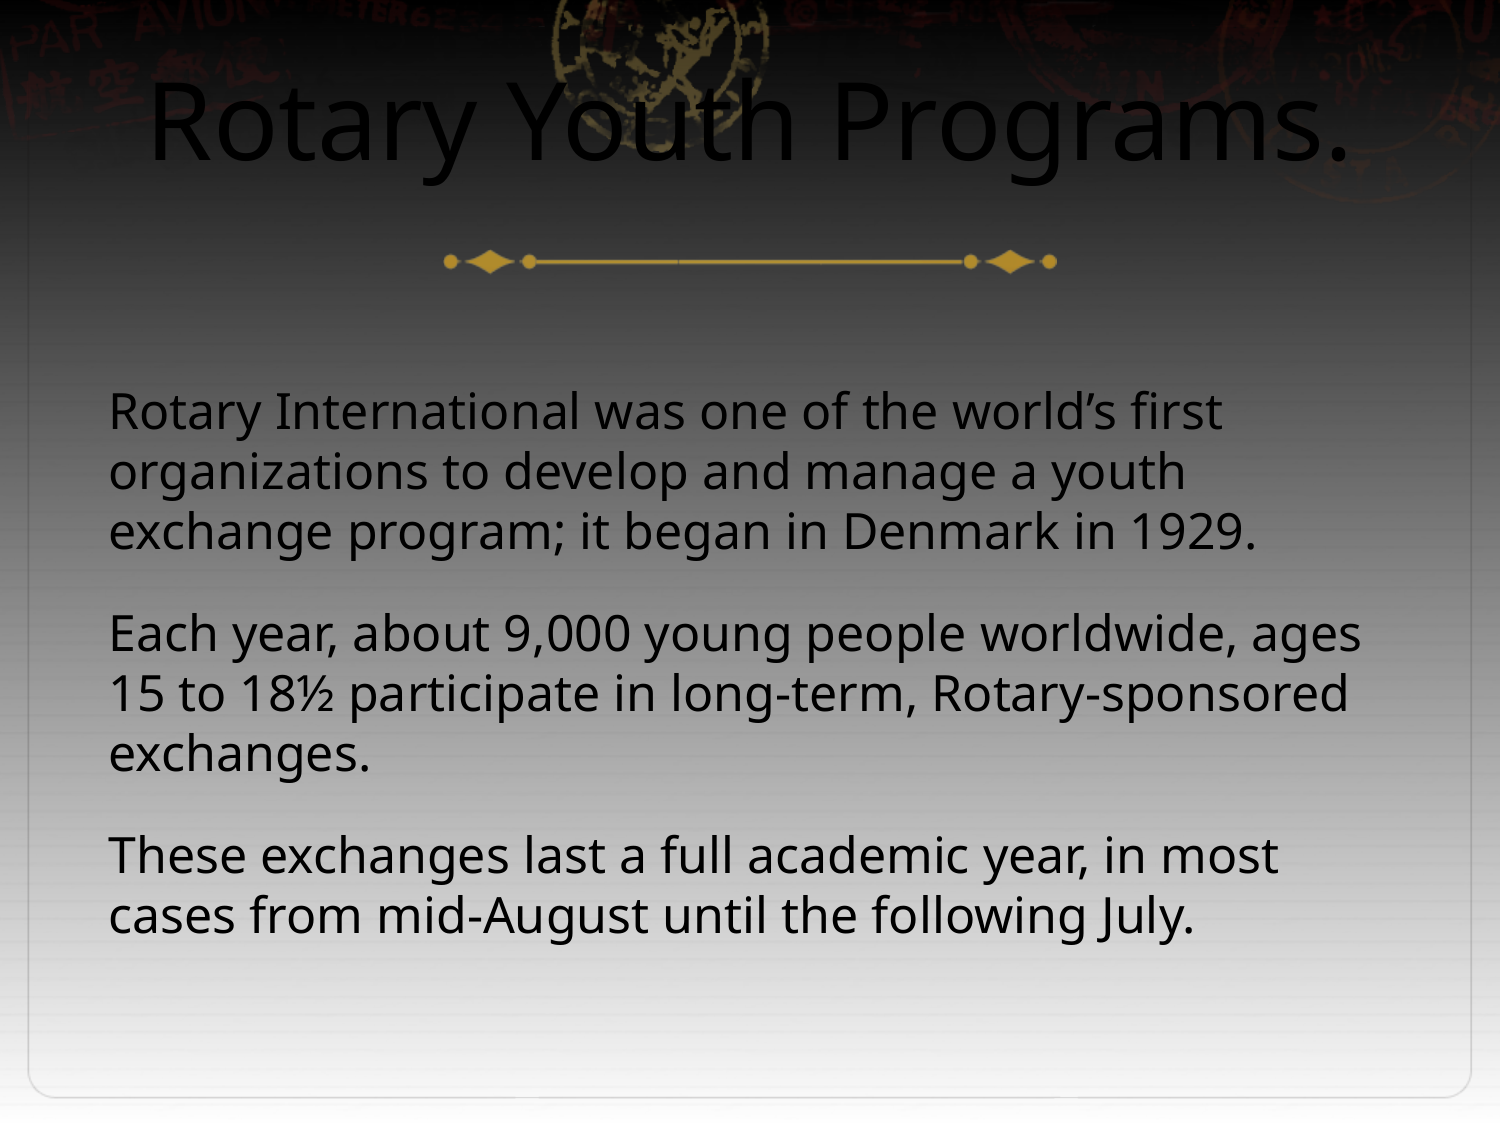

# Rotary Youth Programs.
Rotary International was one of the world’s first organizations to develop and manage a youth exchange program; it began in Denmark in 1929.
Each year, about 9,000 young people worldwide, ages 15 to 18½ participate in long-term, Rotary-sponsored exchanges.
These exchanges last a full academic year, in most cases from mid-August until the following July.